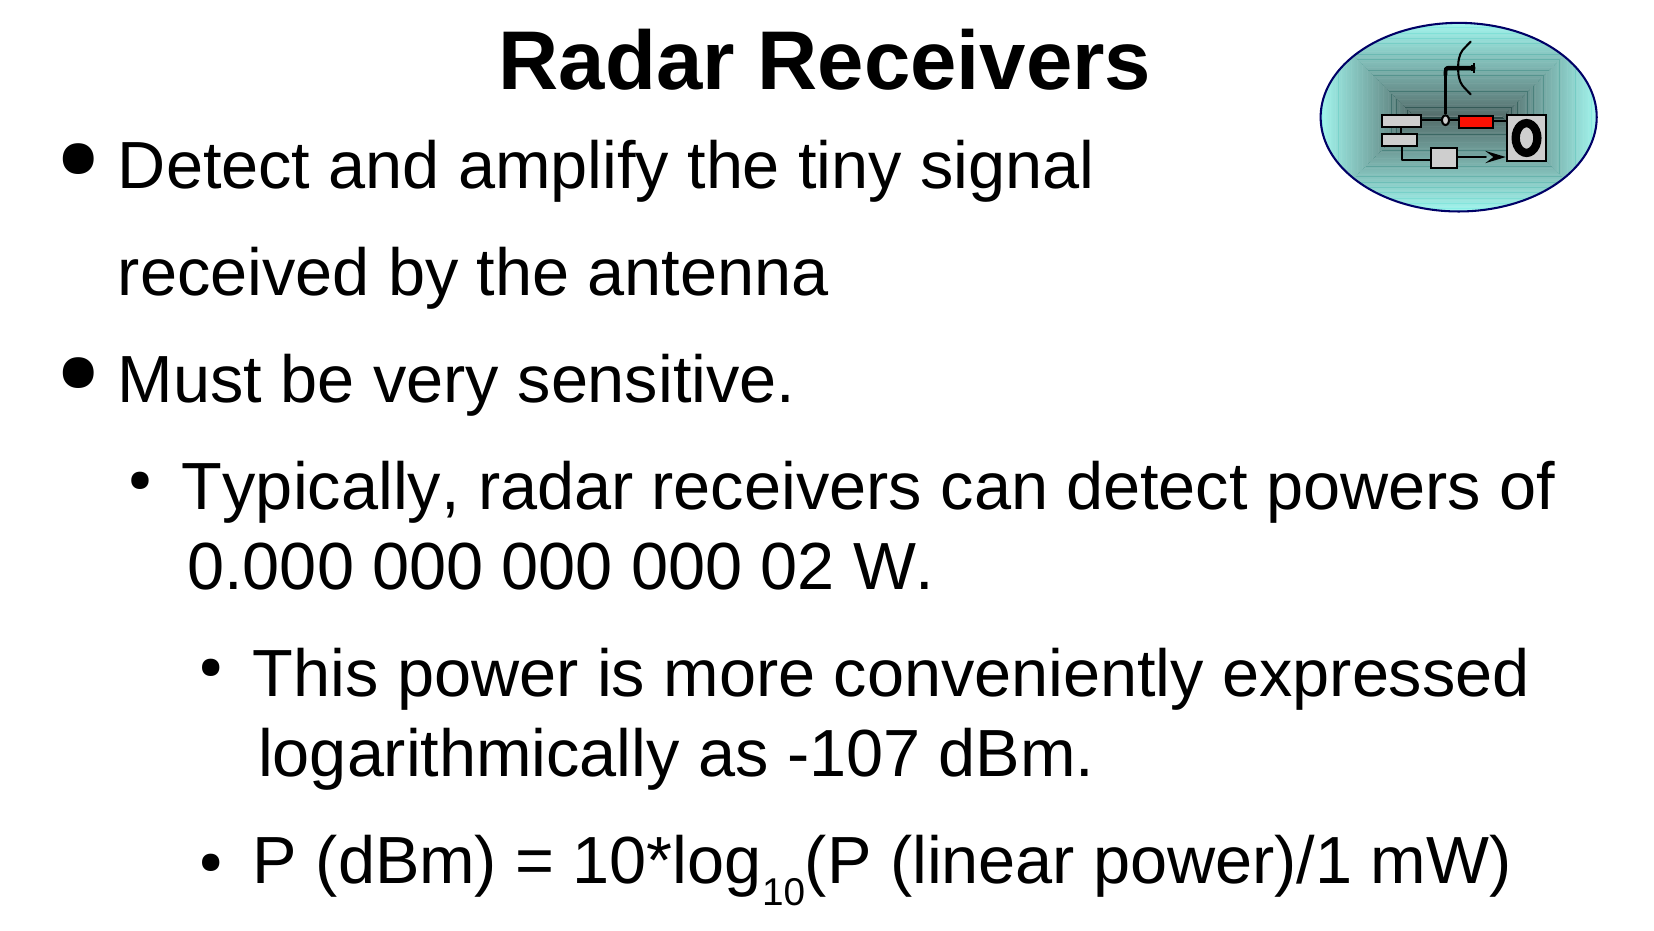

# Radar Receivers
 Detect and amplify the tiny signal
 received by the antenna
 Must be very sensitive.
 Typically, radar receivers can detect powers of 0.000 000 000 000 02 W.
 This power is more conveniently expressed logarithmically as -107 dBm.
 P (dBm) = 10*log10(P (linear power)/1 mW)